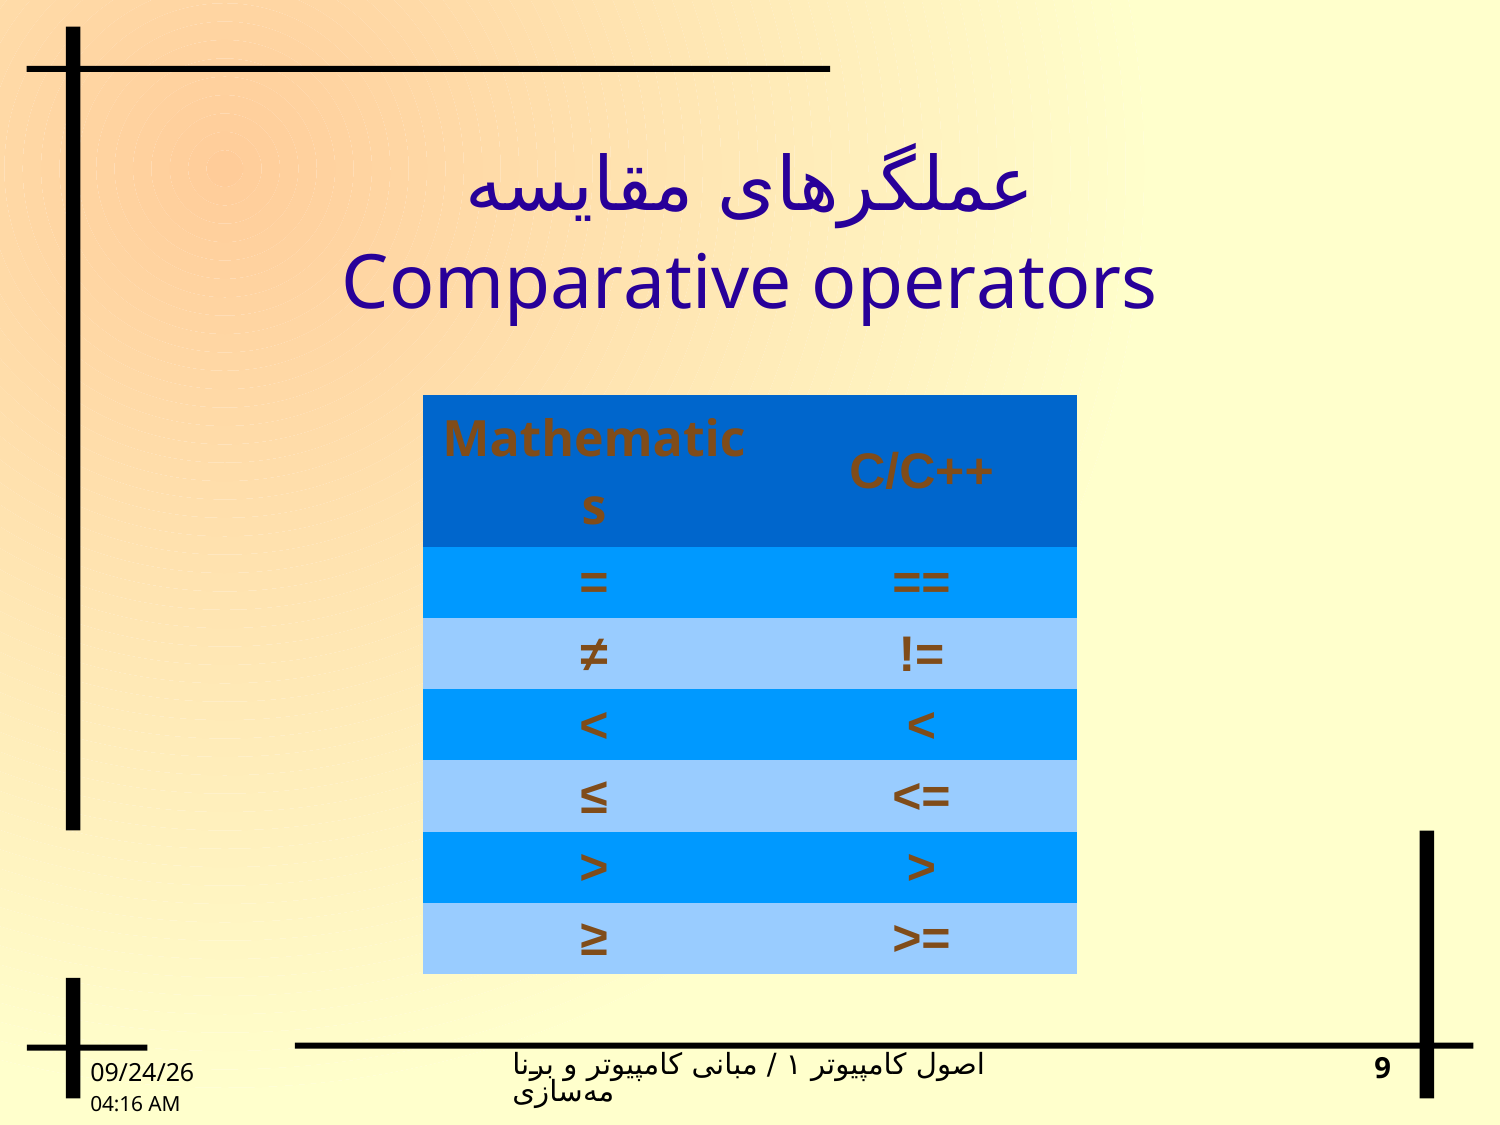

# عملگرهای مقایسه Comparative operators
| Mathematics | C/C++ |
| --- | --- |
| = | == |
| ≠ | != |
| < | < |
| ≤ | <= |
| > | > |
| ≥ | >= |
اصول کامپیوتر ۱ / مبانی کامپیوتر و برنامه‌سازی
9